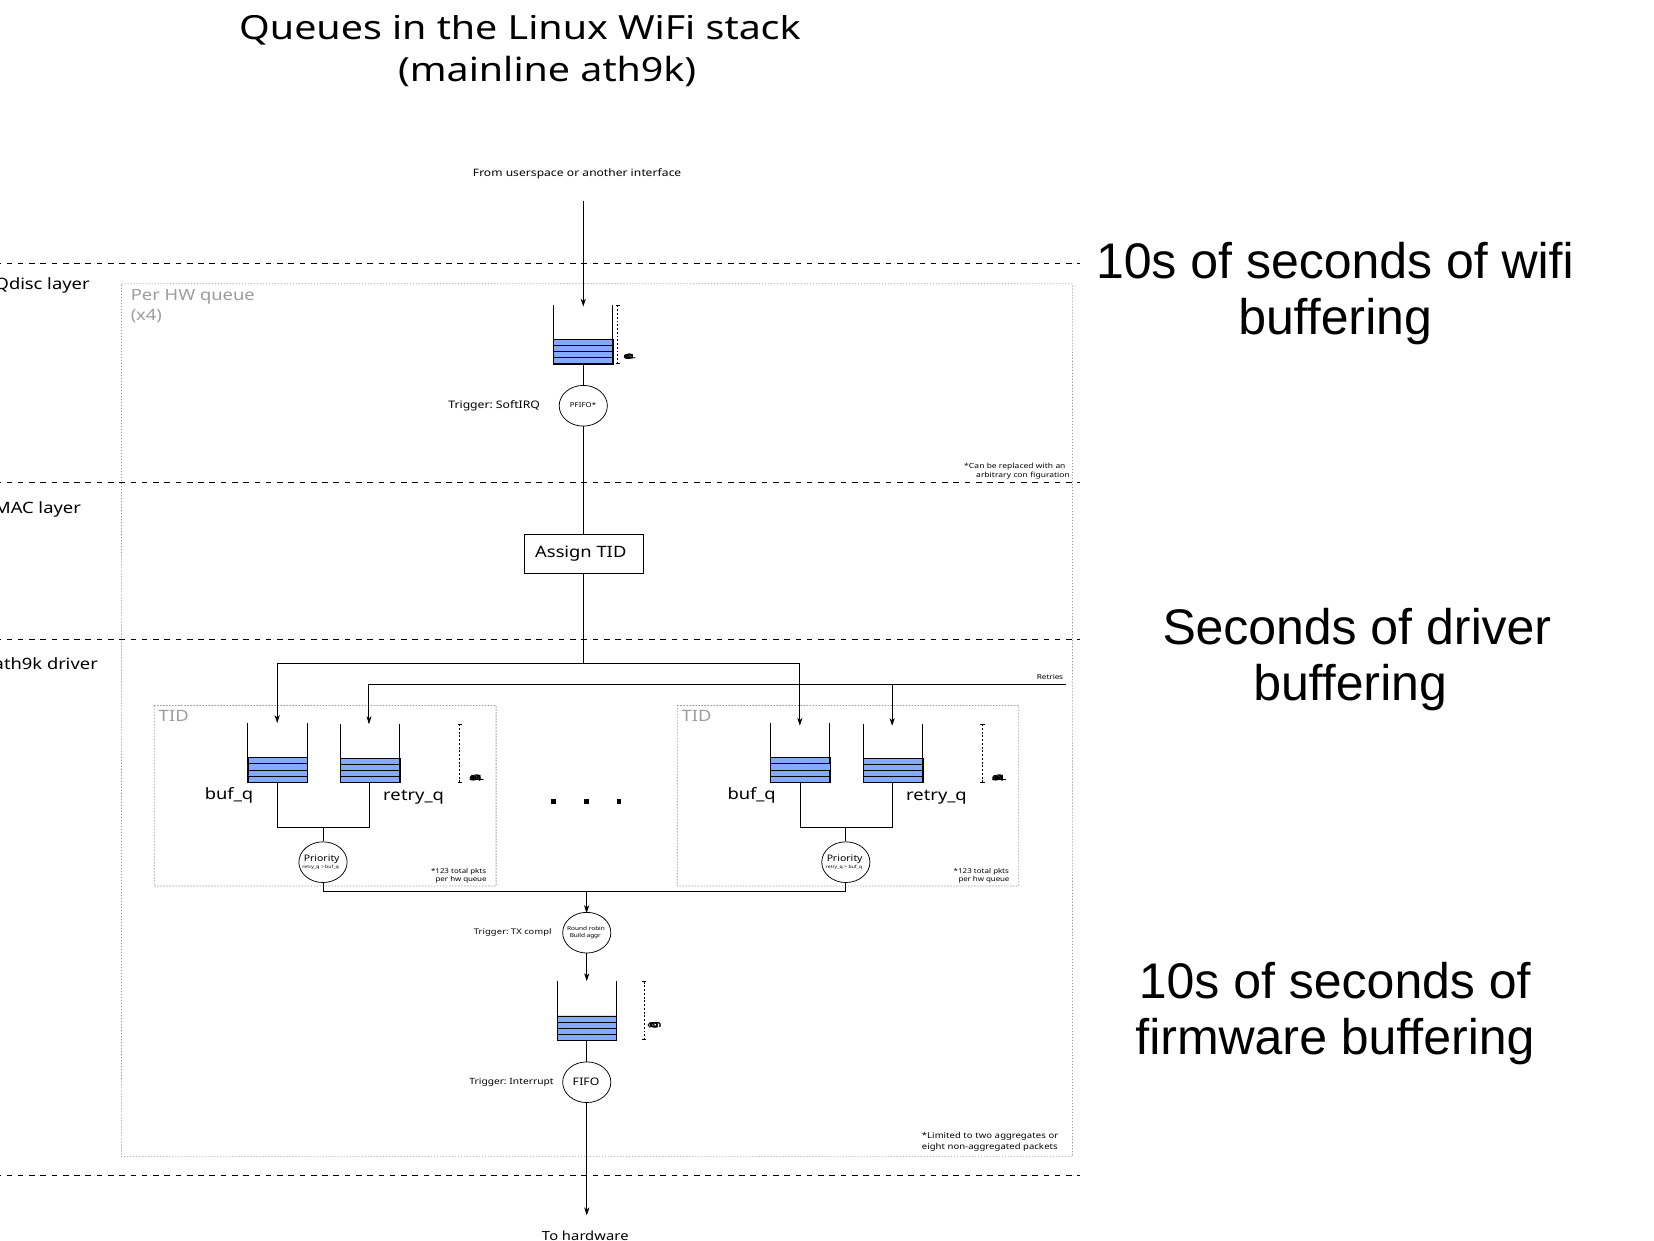

# 10s of seconds of wifi buffering
 Seconds of driver buffering
10s of seconds of firmware buffering